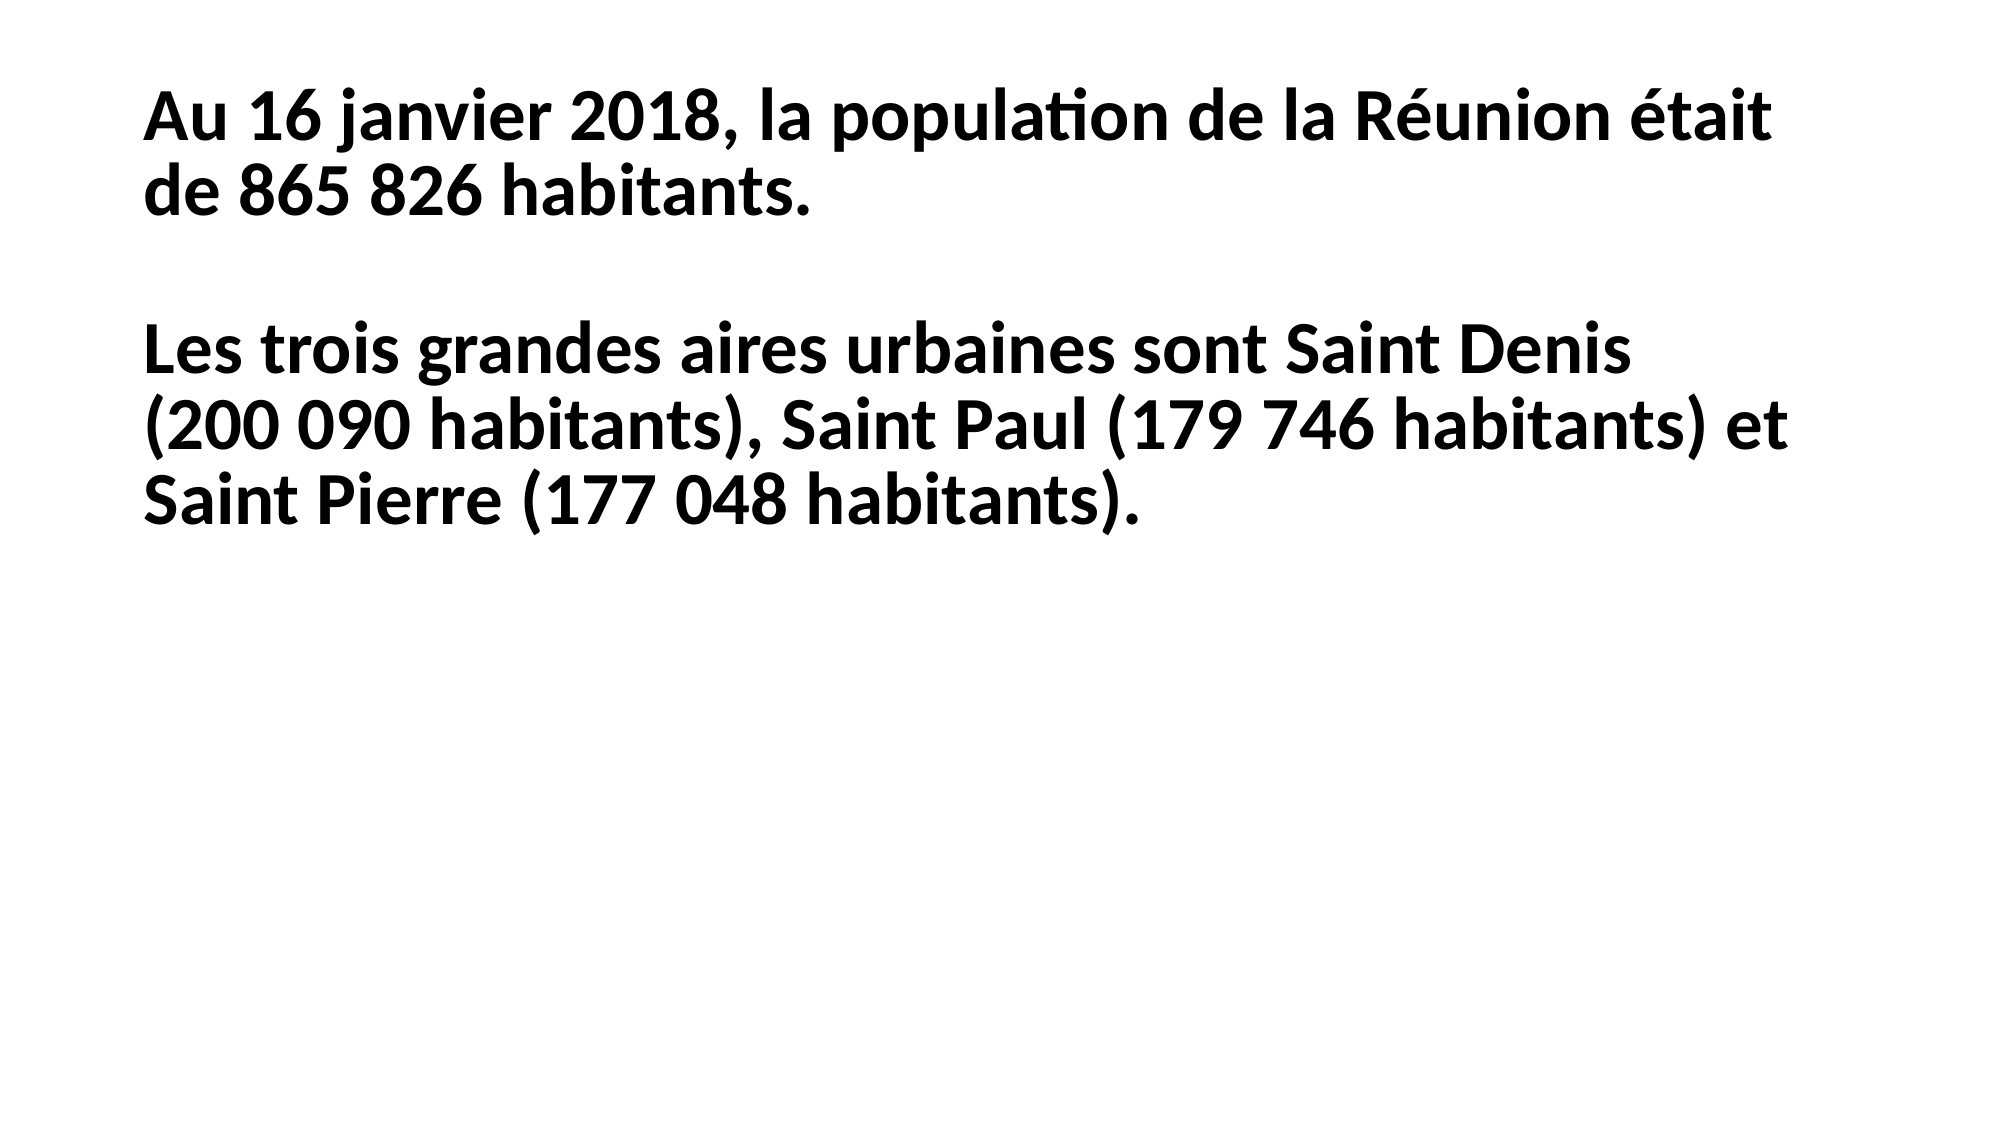

Au 16 janvier 2018, la population de la Réunion était de 865 826 habitants.
Les trois grandes aires urbaines sont Saint Denis (200 090 habitants), Saint Paul (179 746 habitants) et Saint Pierre (177 048 habitants).